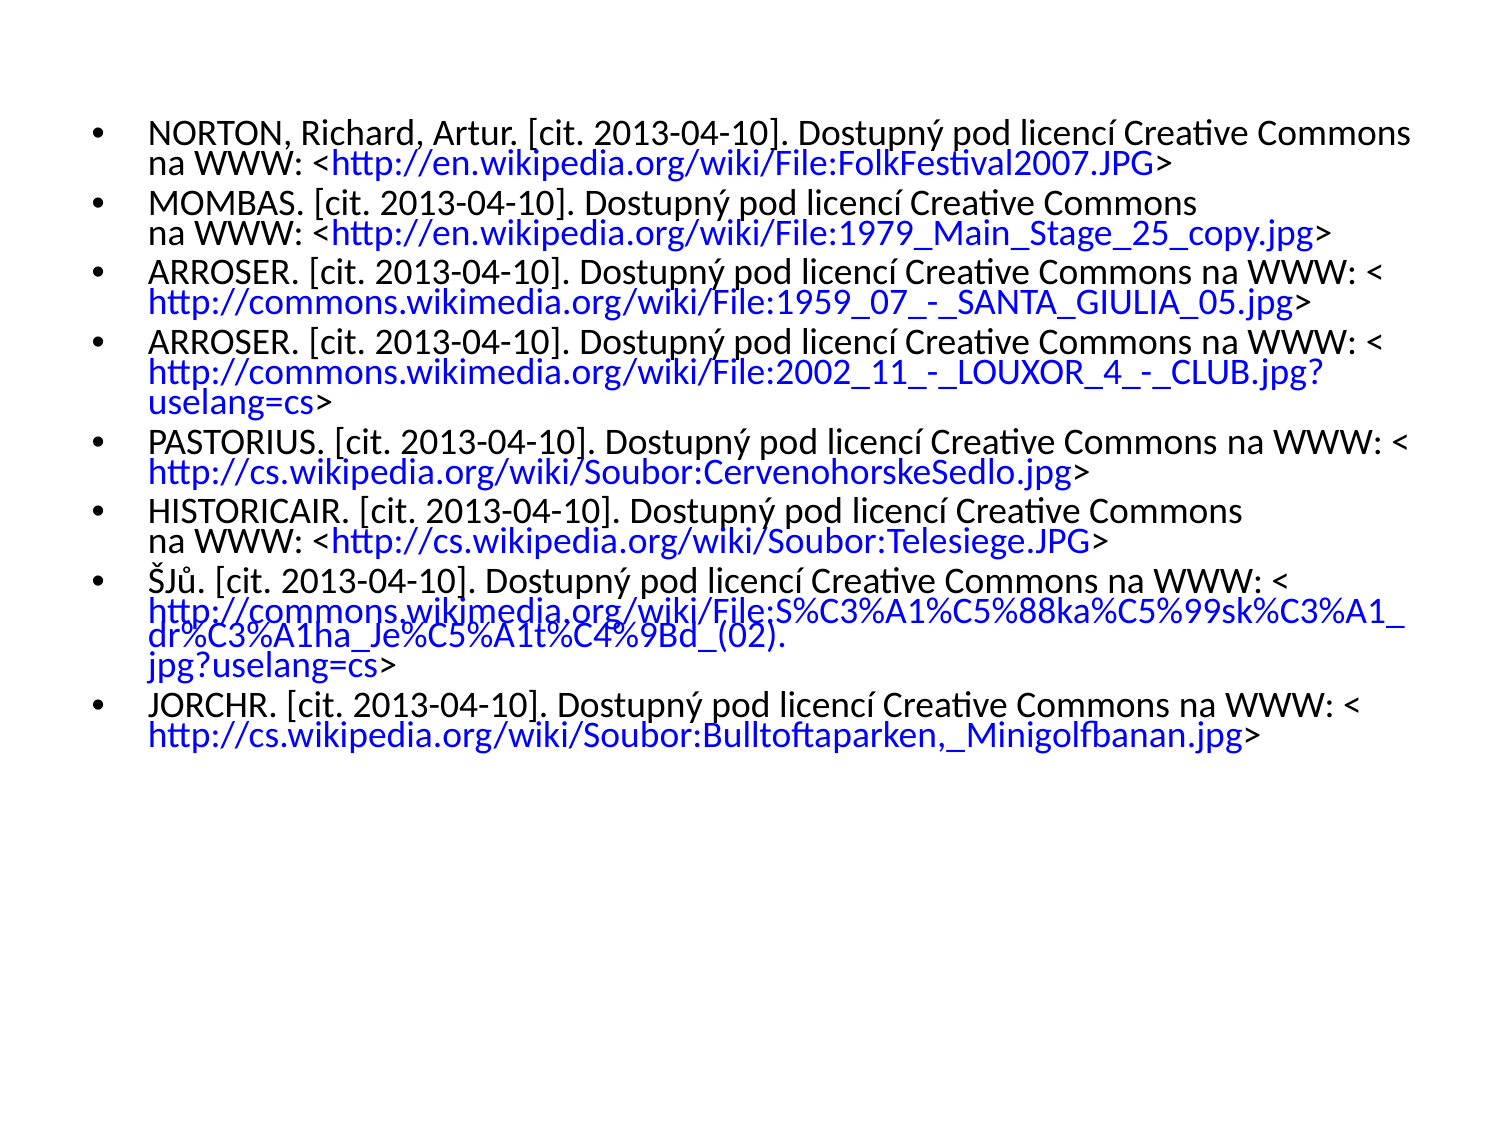

# NORTON, Richard, Artur. [cit. 2013-04-10]. Dostupný pod licencí Creative Commons na WWW: <http://en.wikipedia.org/wiki/File:FolkFestival2007.JPG>
MOMBAS. [cit. 2013-04-10]. Dostupný pod licencí Creative Commons
na WWW: <http://en.wikipedia.org/wiki/File:1979_Main_Stage_25_copy.jpg>
ARROSER. [cit. 2013-04-10]. Dostupný pod licencí Creative Commons na WWW: <http://commons.wikimedia.org/wiki/File:1959_07_-_SANTA_GIULIA_05.jpg>
ARROSER. [cit. 2013-04-10]. Dostupný pod licencí Creative Commons na WWW: <http://commons.wikimedia.org/wiki/File:2002_11_-_LOUXOR_4_-_CLUB.jpg?uselang=cs>
PASTORIUS. [cit. 2013-04-10]. Dostupný pod licencí Creative Commons na WWW: <http://cs.wikipedia.org/wiki/Soubor:CervenohorskeSedlo.jpg>
HISTORICAIR. [cit. 2013-04-10]. Dostupný pod licencí Creative Commons
na WWW: <http://cs.wikipedia.org/wiki/Soubor:Telesiege.JPG>
ŠJů. [cit. 2013-04-10]. Dostupný pod licencí Creative Commons na WWW: <http://commons.wikimedia.org/wiki/File:S%C3%A1%C5%88ka%C5%99sk%C3%A1_dr%C3%A1ha_Je%C5%A1t%C4%9Bd_(02).jpg?uselang=cs>
JORCHR. [cit. 2013-04-10]. Dostupný pod licencí Creative Commons na WWW: <http://cs.wikipedia.org/wiki/Soubor:Bulltoftaparken,_Minigolfbanan.jpg>